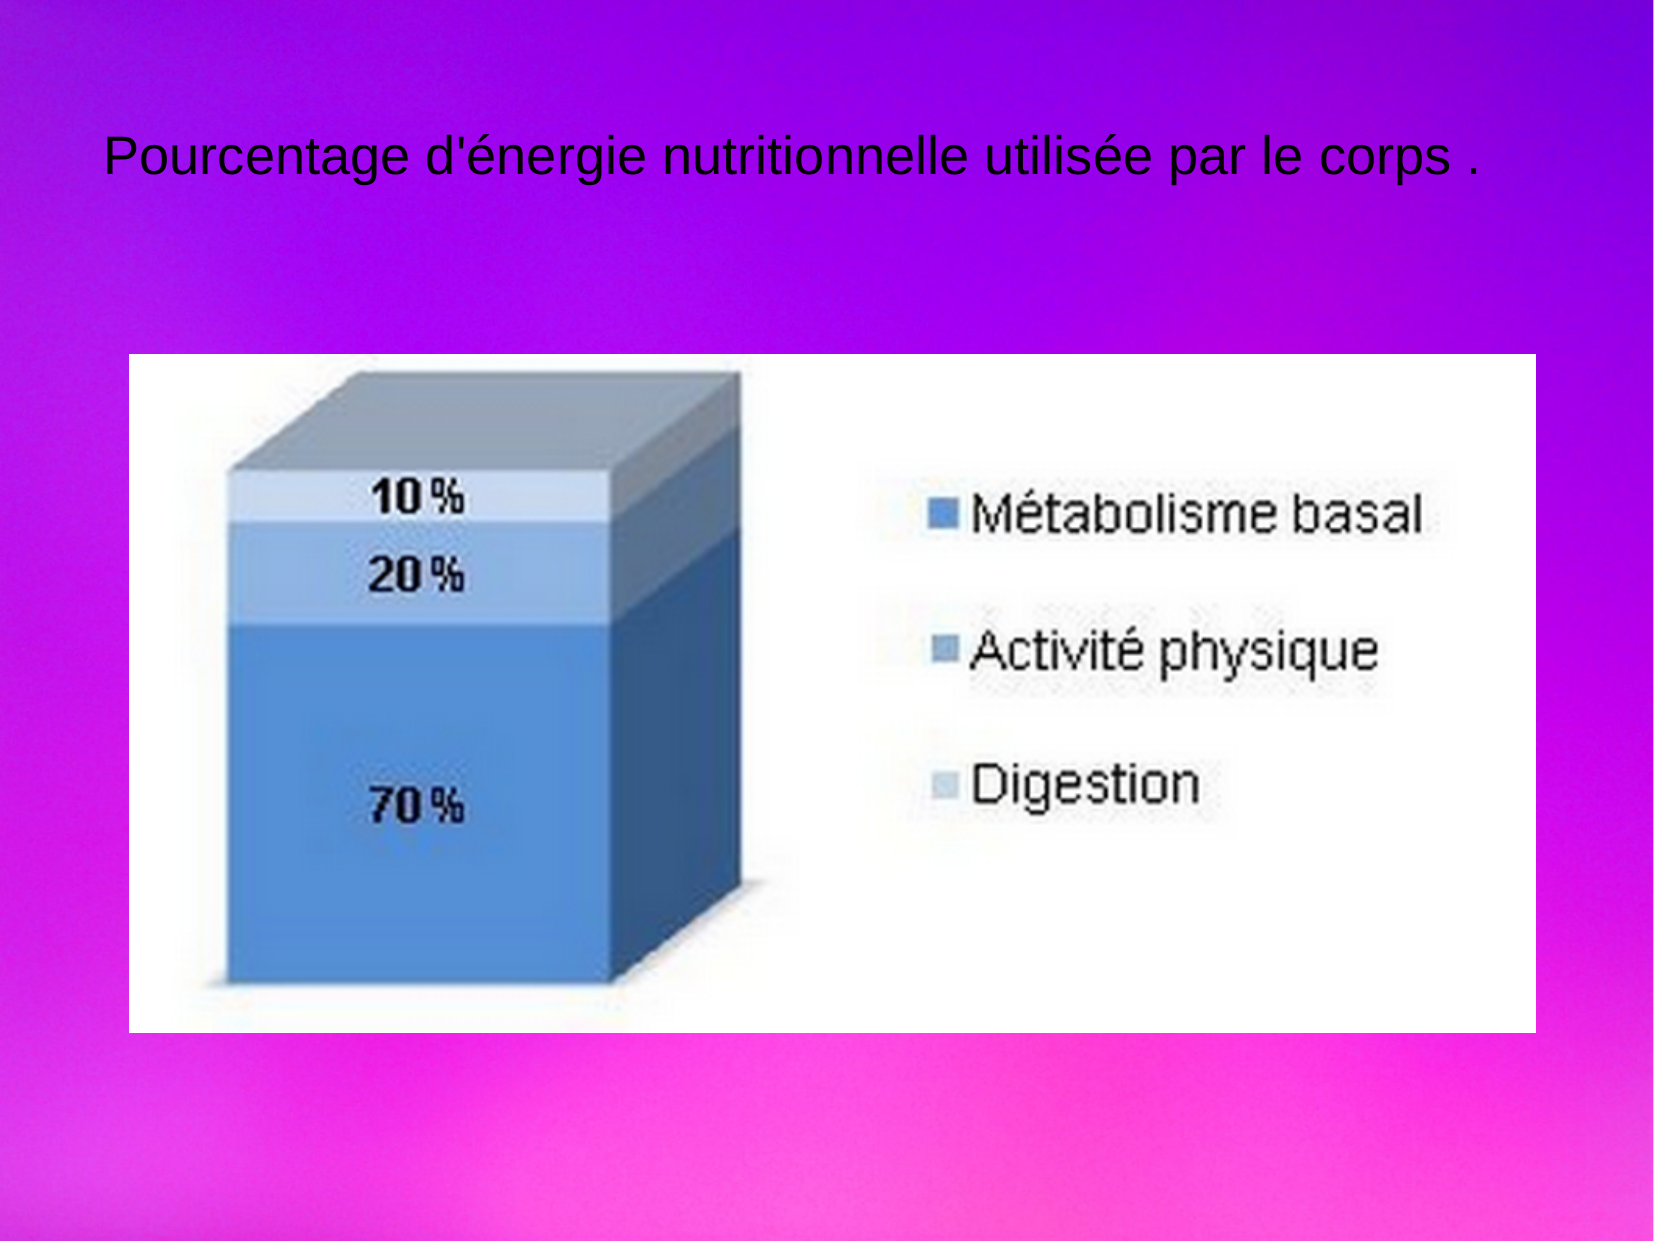

Pourcentage d'énergie nutritionnelle utilisée par le corps .